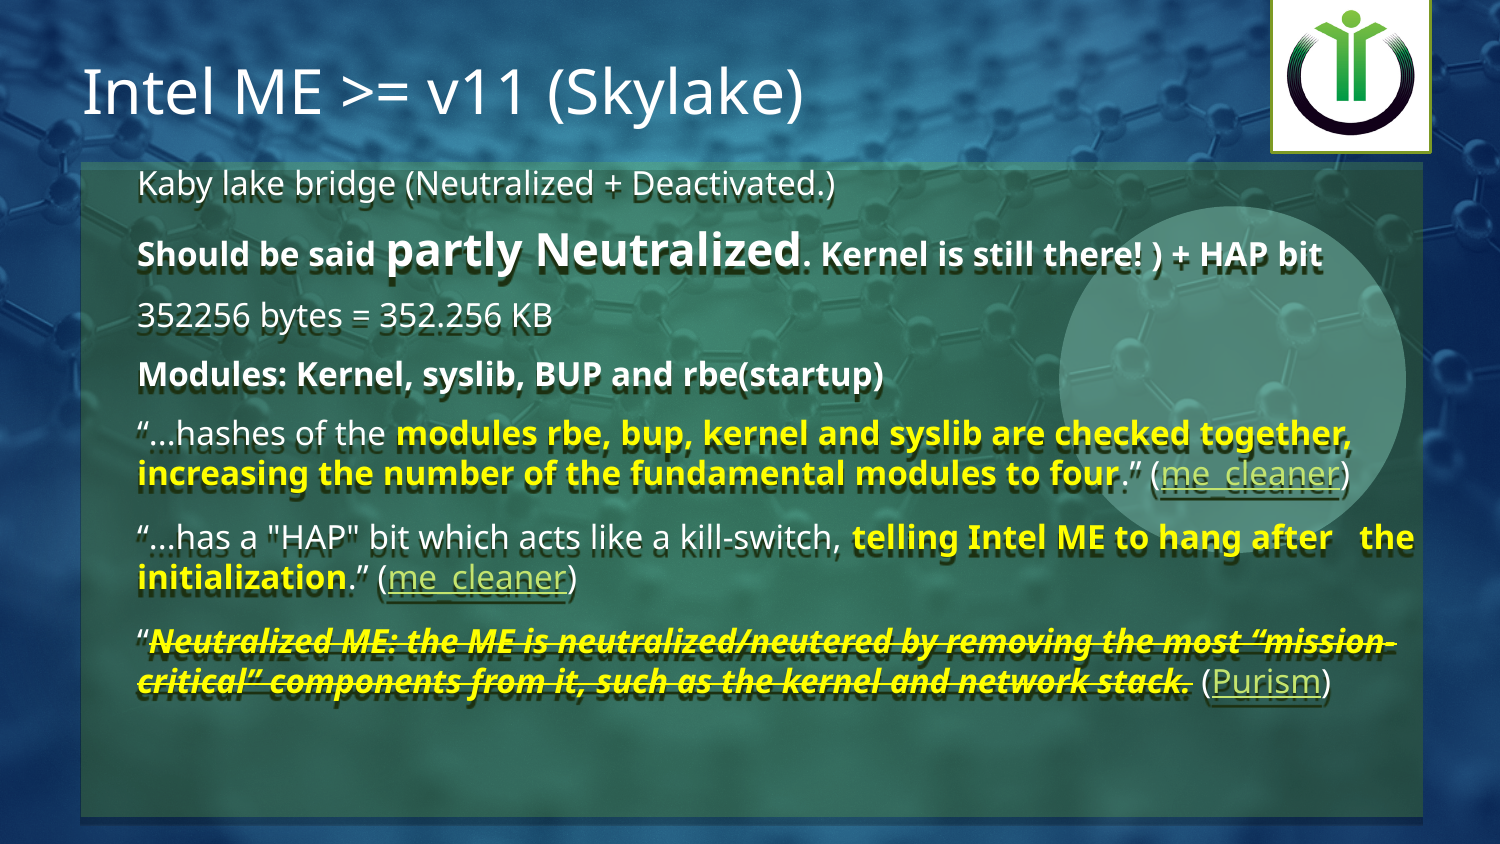

Intel ME >= v11 (Skylake)
Kaby lake bridge (Neutralized + Deactivated.)
Should be said partly Neutralized. Kernel is still there! ) + HAP bit
352256 bytes = 352.256 KB
Modules: Kernel, syslib, BUP and rbe(startup)
“...hashes of the modules rbe, bup, kernel and syslib are checked together, increasing the number of the fundamental modules to four.” (me_cleaner)
“...has a "HAP" bit which acts like a kill-switch, telling Intel ME to hang after the initialization.” (me_cleaner)
“Neutralized ME: the ME is neutralized/neutered by removing the most “mission-critical” components from it, such as the kernel and network stack. (Purism)